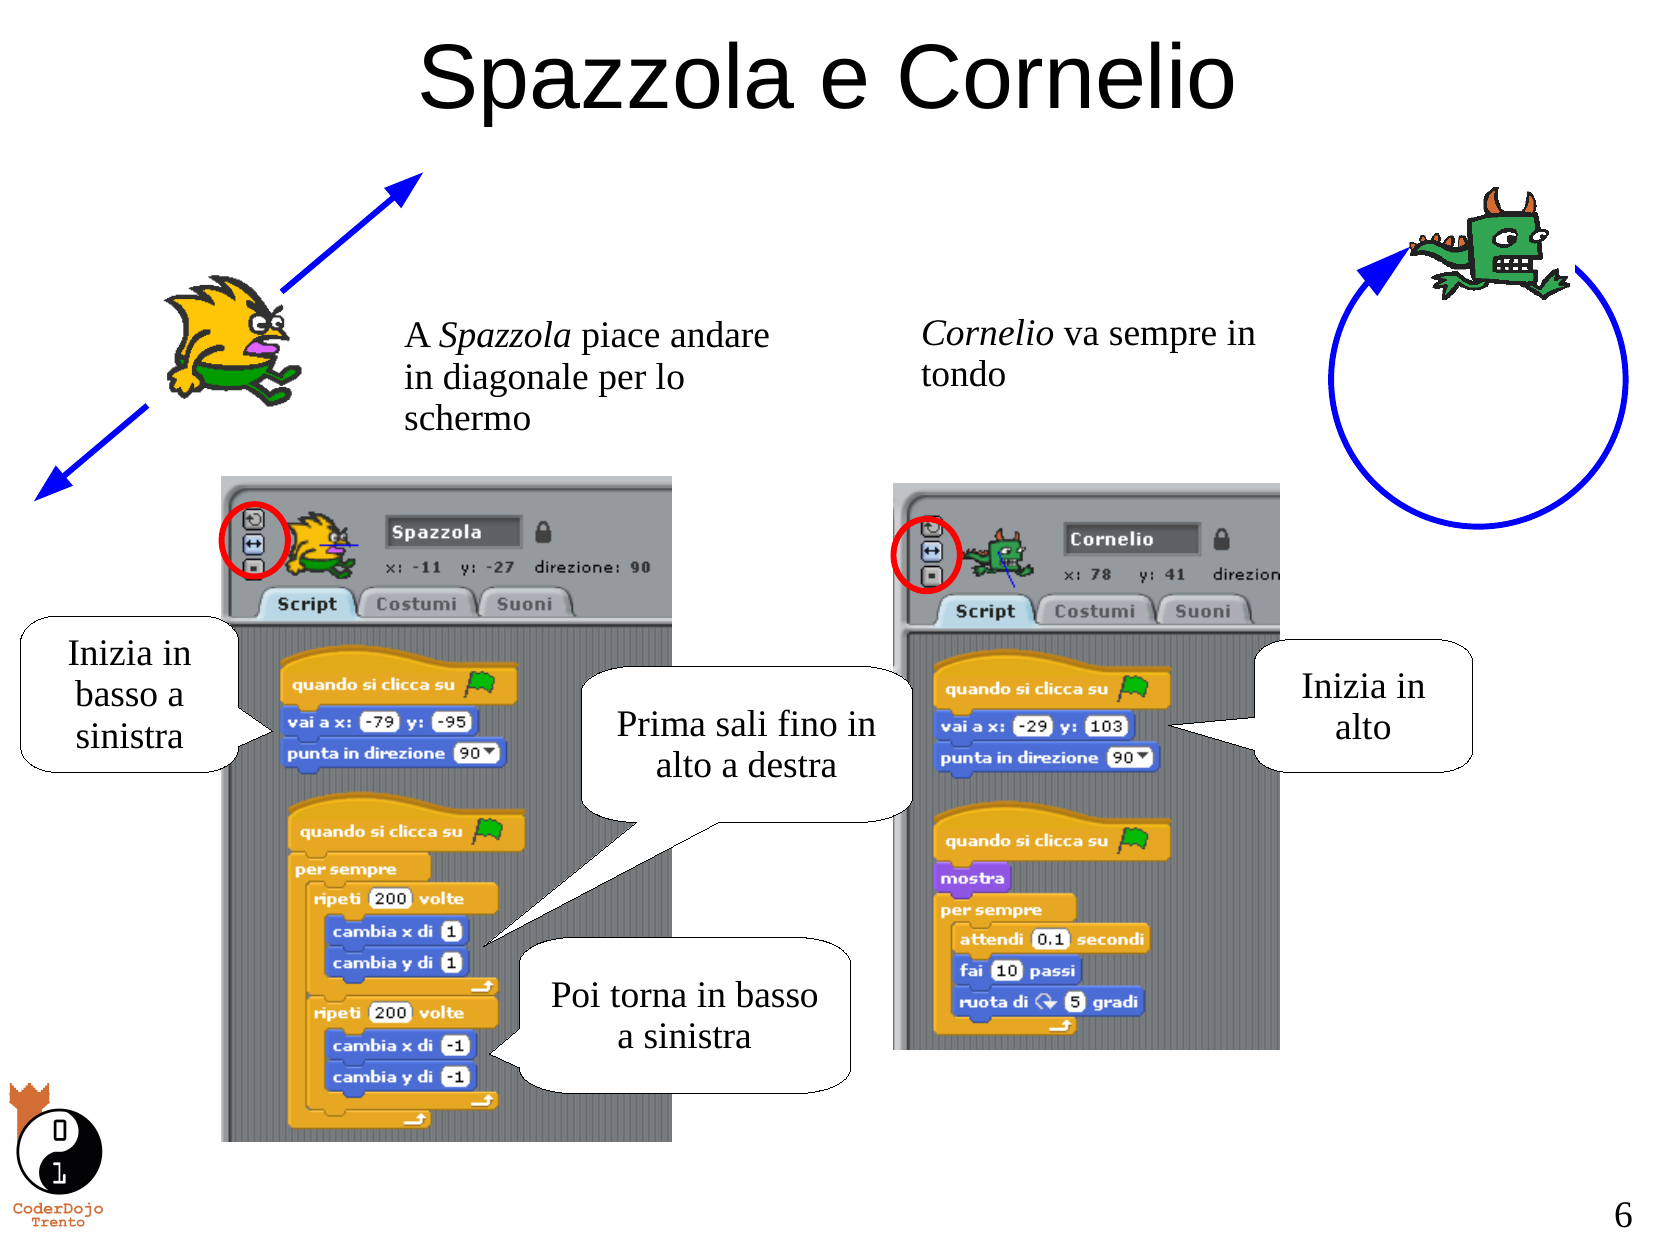

# Spazzola e Cornelio
A Spazzola piace andare in diagonale per lo schermo
Cornelio va sempre in tondo
Inizia in basso a sinistra
Inizia in alto
Prima sali in alto a destra
Prima sali fino in alto a destra
Poi torna in basso a sinistra
6